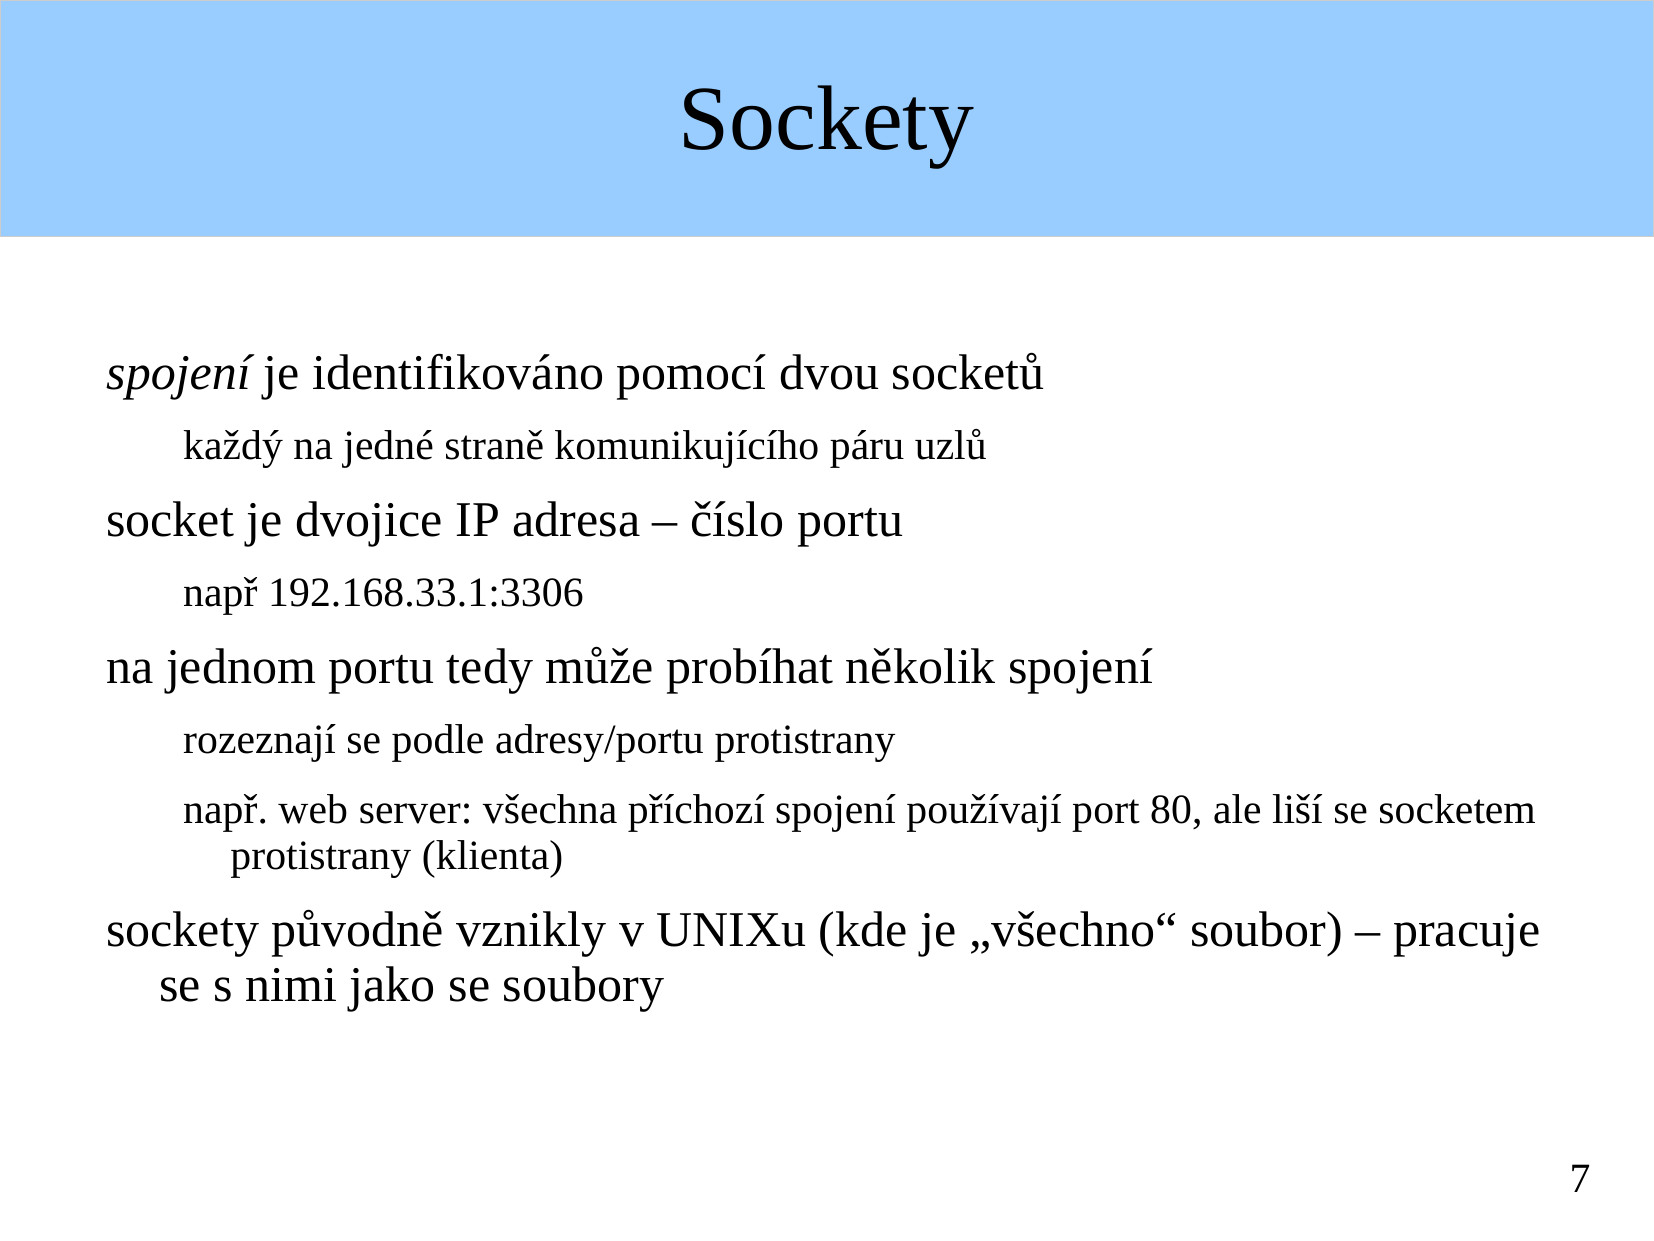

# Sockety
spojení je identifikováno pomocí dvou socketů
každý na jedné straně komunikujícího páru uzlů
socket je dvojice IP adresa – číslo portu
např 192.168.33.1:3306
na jednom portu tedy může probíhat několik spojení
rozeznají se podle adresy/portu protistrany
např. web server: všechna příchozí spojení používají port 80, ale liší se socketem protistrany (klienta)
sockety původně vznikly v UNIXu (kde je „všechno“ soubor) – pracuje se s nimi jako se soubory